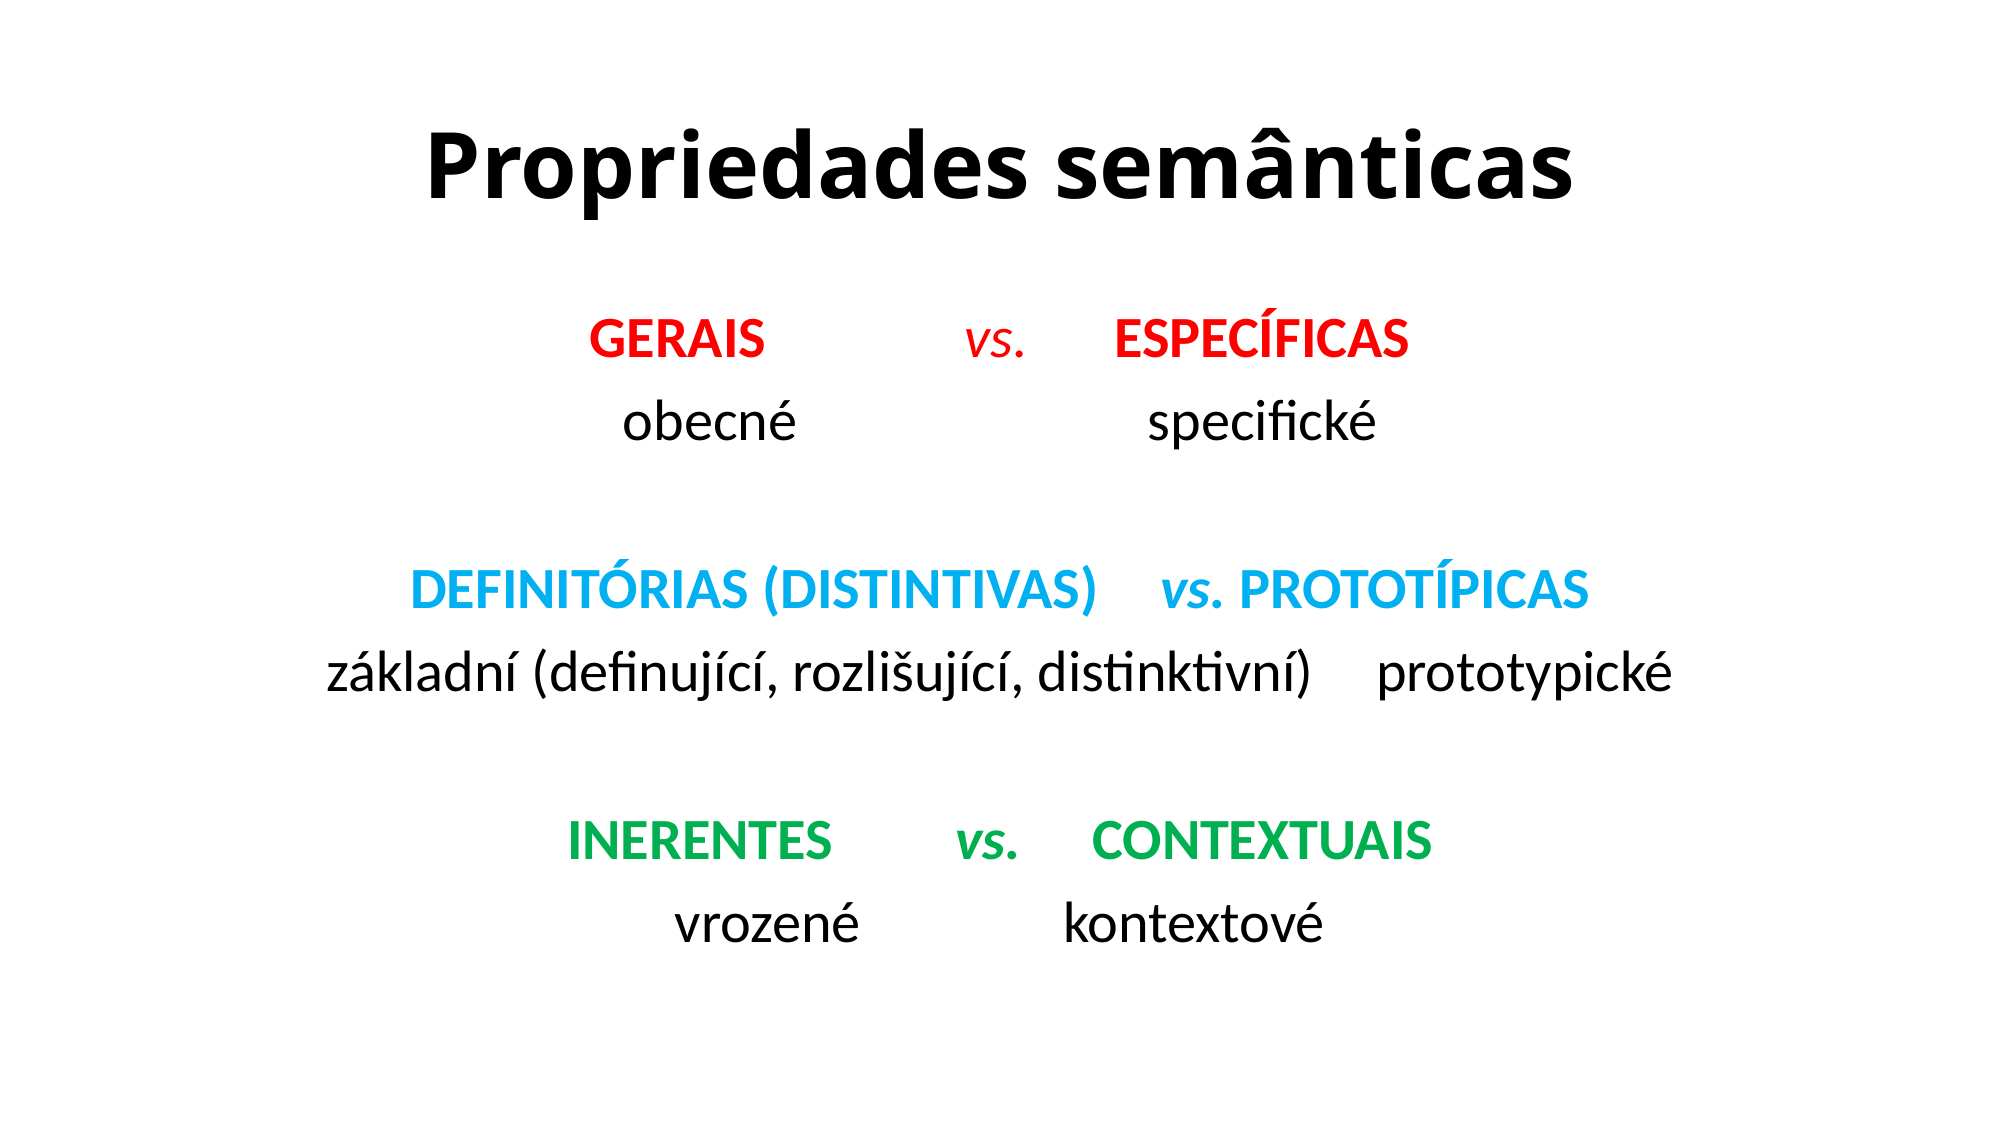

# Propriedades semânticas
GERAIS			vs.		ESPECÍFICAS
obecné					specifické
DEFINITÓRIAS (DISTINTIVAS)	vs. PROTOTÍPICAS
základní (definující, rozlišující, distinktivní)	prototypické
INERENTES		 vs. 	CONTEXTUAIS
vrozené			 kontextové